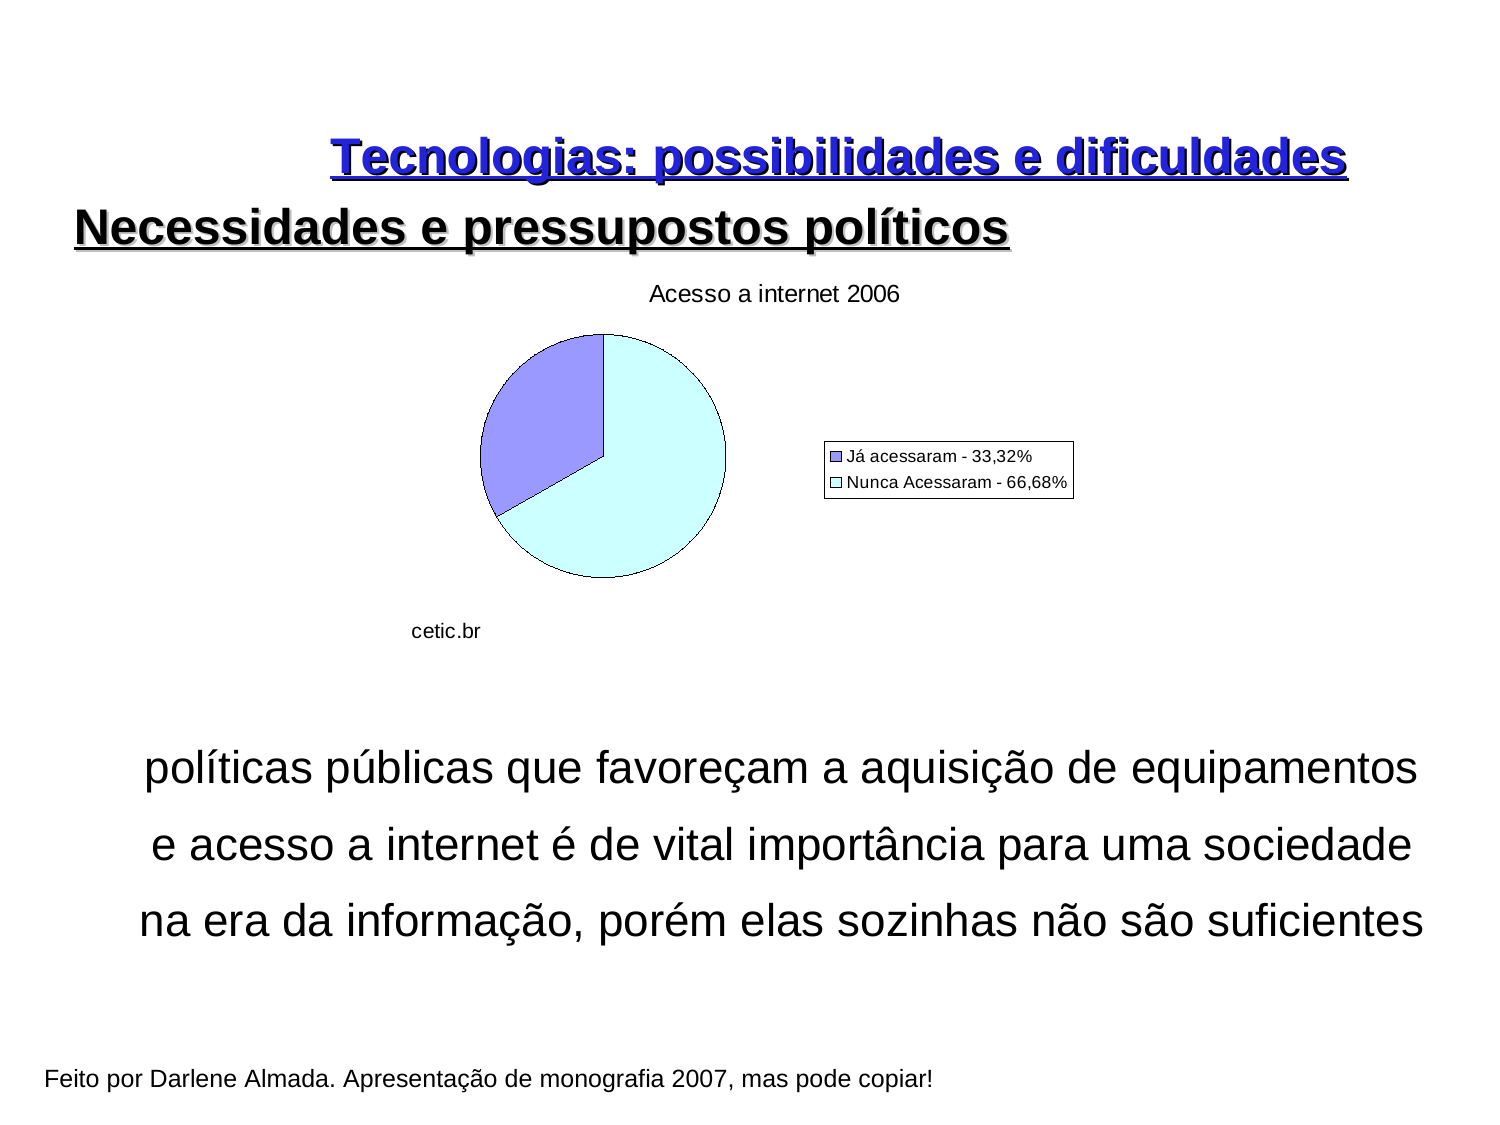

Tecnologias: possibilidades e dificuldades
Necessidades e pressupostos políticos
### Chart: Acesso a internet 2006
cetic.br
| Category | |
|---|---|
| Já acessaram - 33,32% | 33.32 |
| Nunca Acessaram - 66,68% | 66.68 |
políticas públicas que favoreçam a aquisição de equipamentos e acesso a internet é de vital importância para uma sociedade na era da informação, porém elas sozinhas não são suficientes
Feito por Darlene Almada. Apresentação de monografia 2007, mas pode copiar!